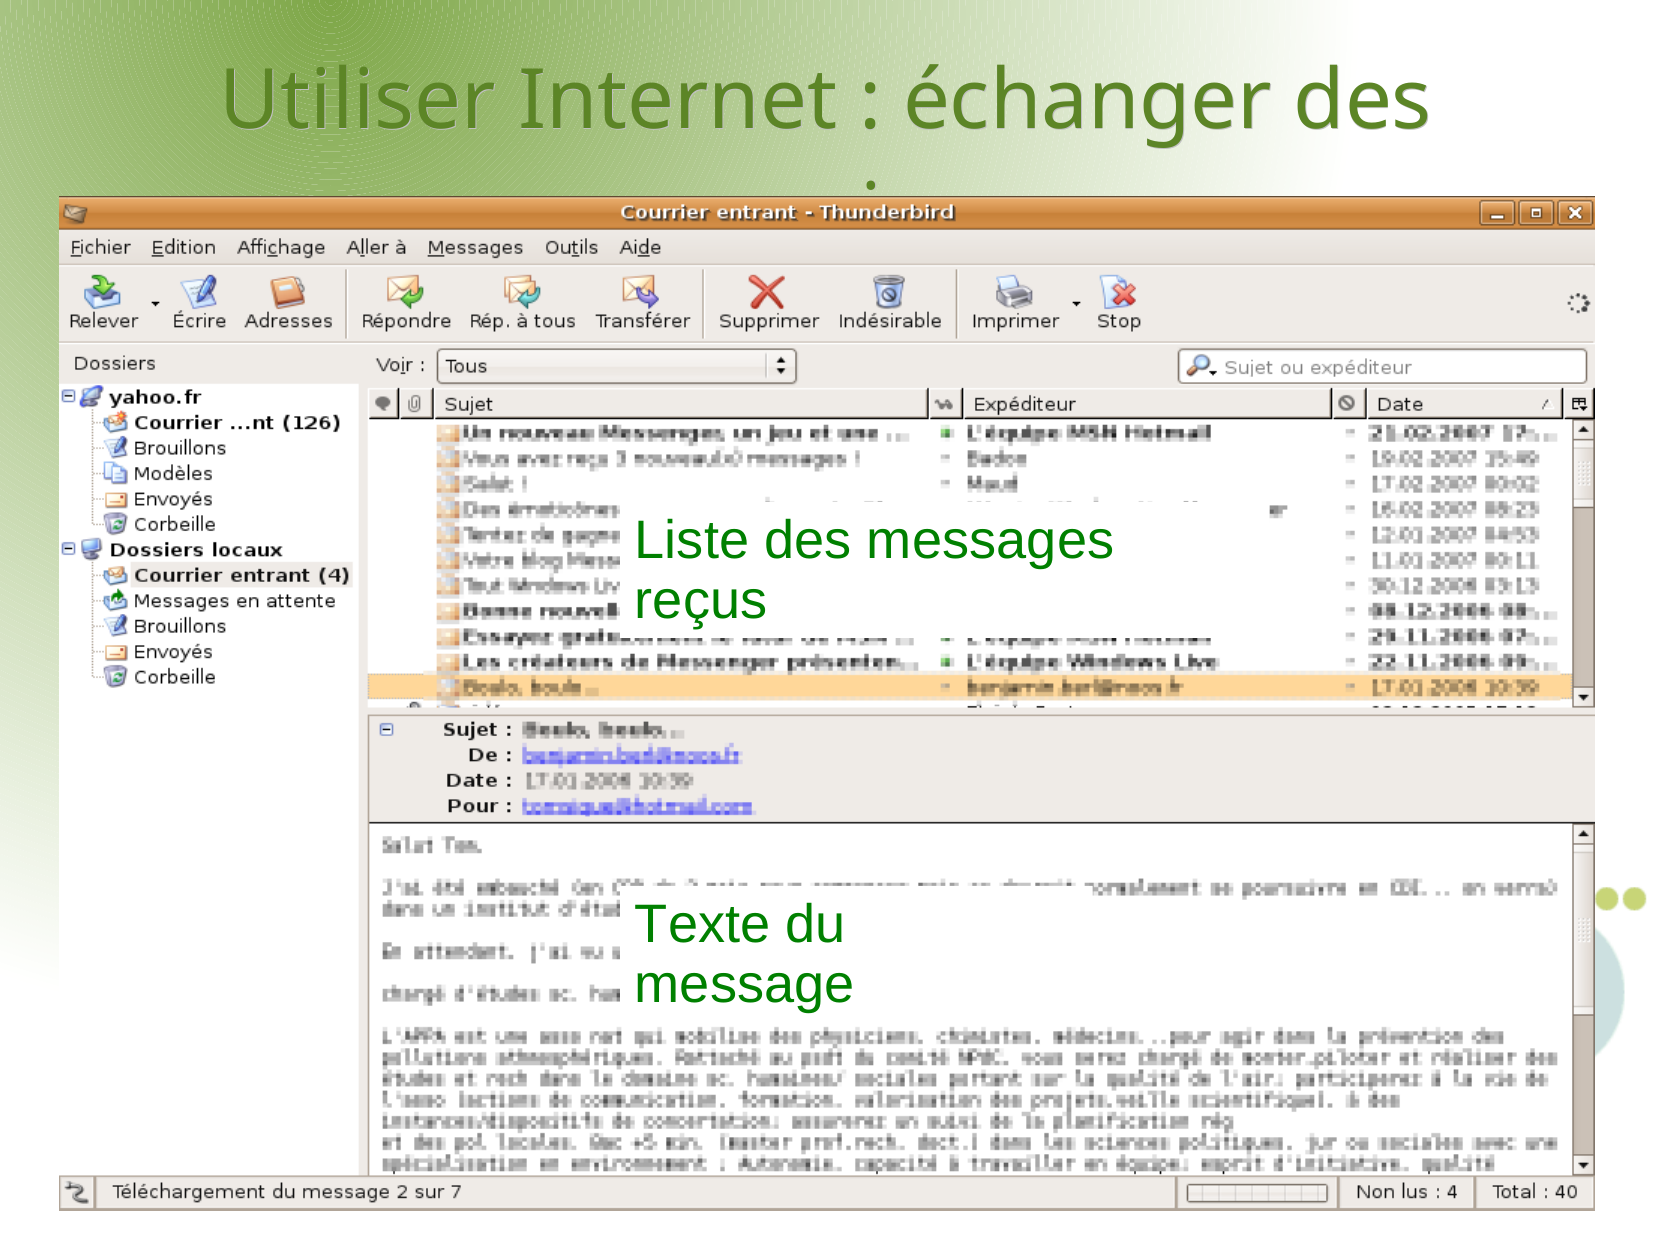

# Utiliser Internet : échanger des courriers
Liste des messages reçus
Texte du message